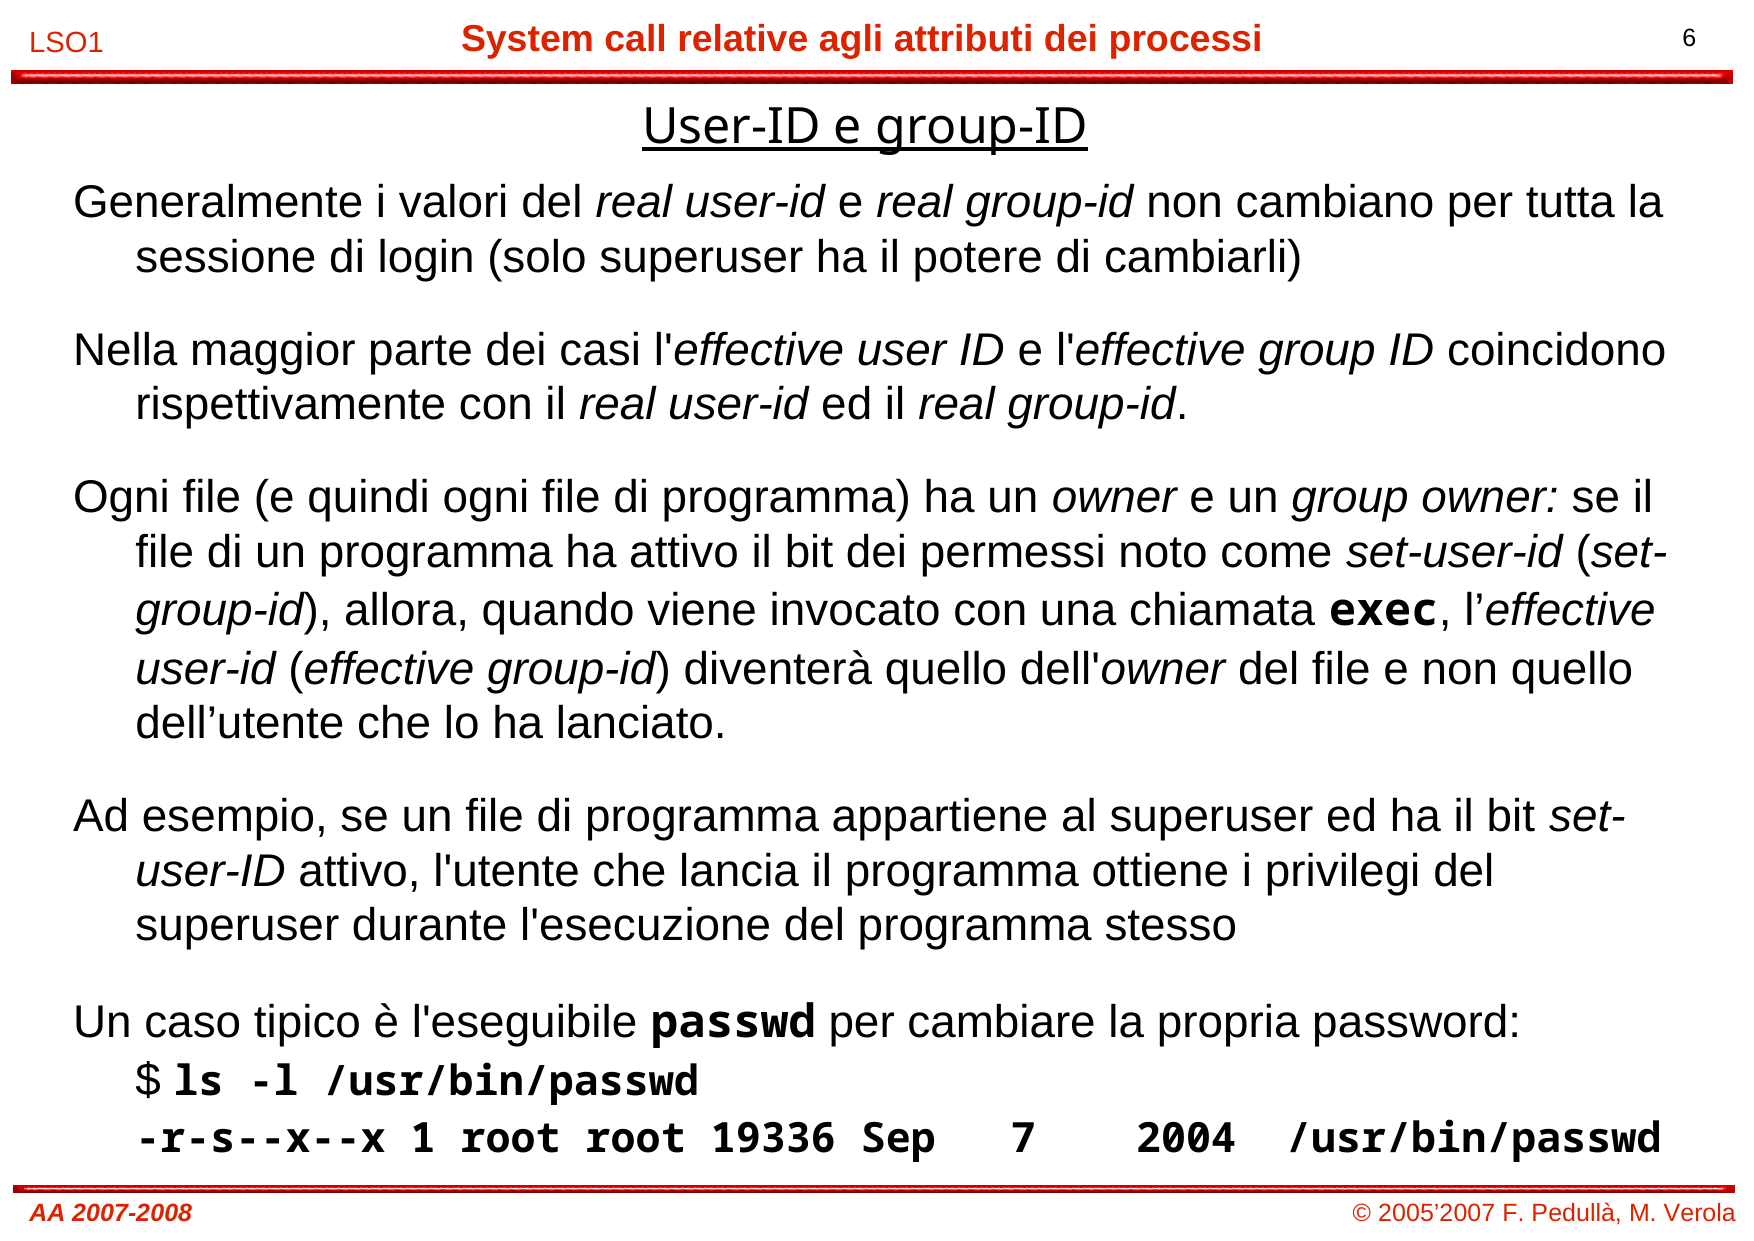

User-ID e group-ID
# Generalmente i valori del real user-id e real group-id non cambiano per tutta la sessione di login (solo superuser ha il potere di cambiarli)
Nella maggior parte dei casi l'effective user ID e l'effective group ID coincidono rispettivamente con il real user-id ed il real group-id.
Ogni file (e quindi ogni file di programma) ha un owner e un group owner: se il file di un programma ha attivo il bit dei permessi noto come set-user-id (set-group-id), allora, quando viene invocato con una chiamata exec, l’effective user-id (effective group-id) diventerà quello dell'owner del file e non quello dell’utente che lo ha lanciato.
Ad esempio, se un file di programma appartiene al superuser ed ha il bit set-user-ID attivo, l'utente che lancia il programma ottiene i privilegi del superuser durante l'esecuzione del programma stesso
Un caso tipico è l'eseguibile passwd per cambiare la propria password:
$ ls -l /usr/bin/passwd
-r-s--x--x 1 root root 19336 Sep 7 2004 /usr/bin/passwd